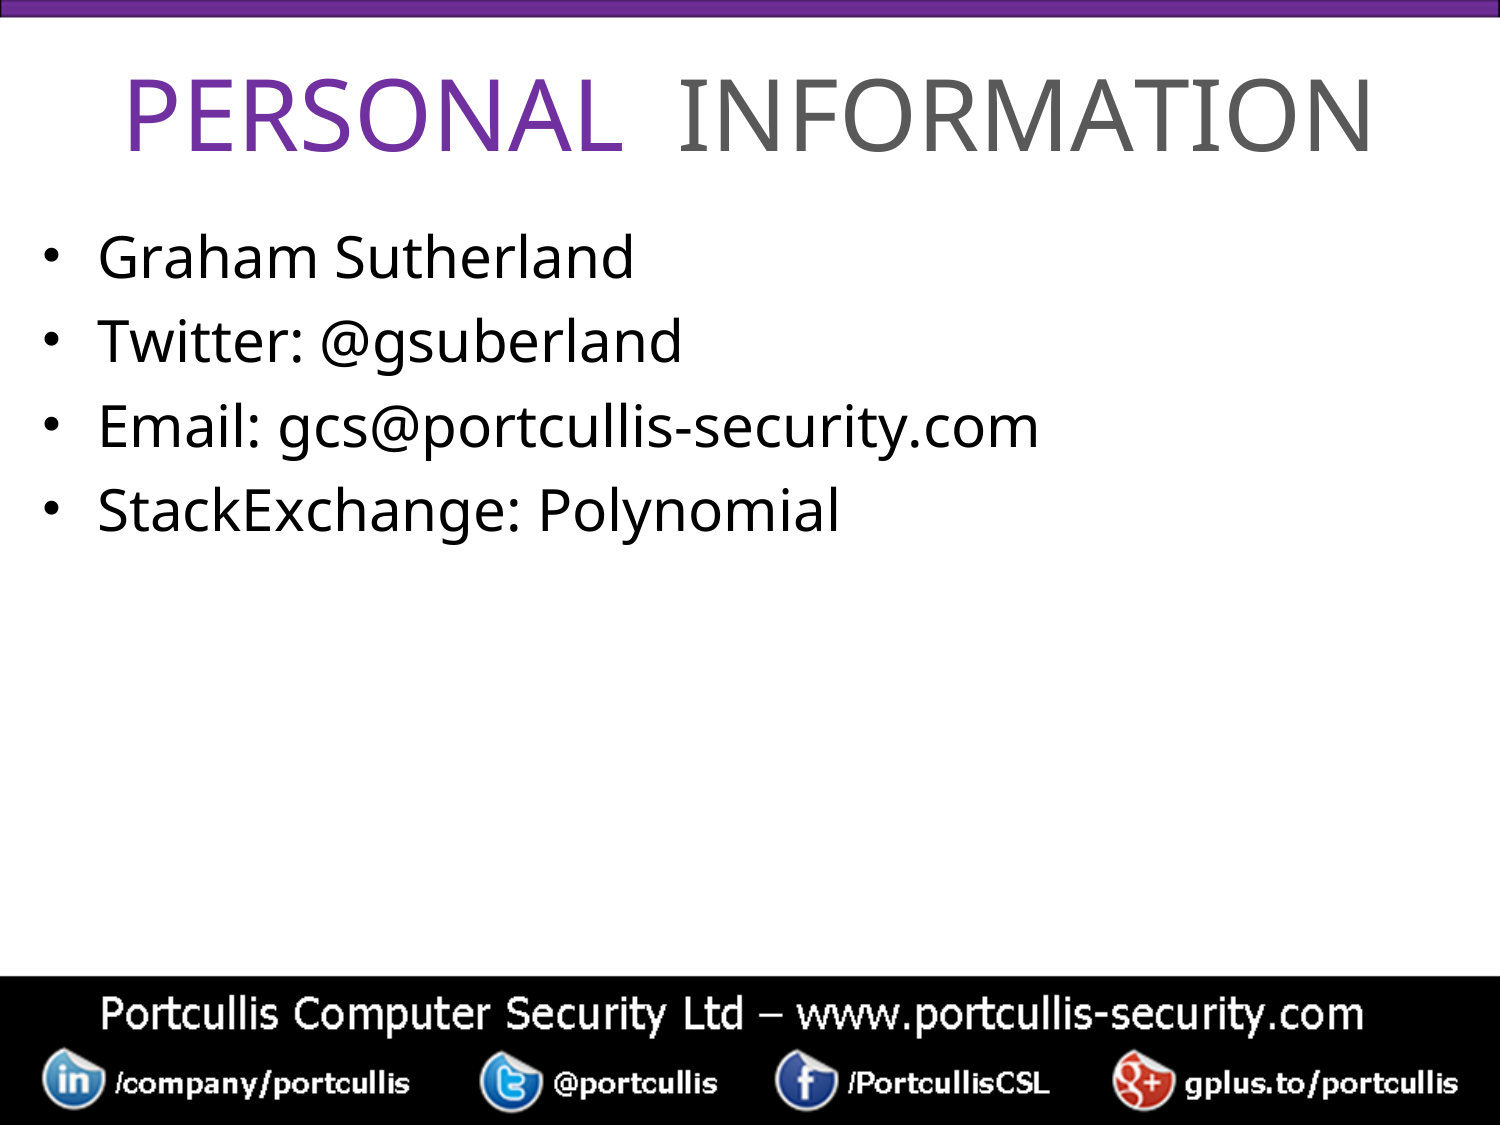

# PERSONAL INFORMATION
Graham Sutherland
Twitter: @gsuberland
Email: gcs@portcullis-security.com
StackExchange: Polynomial